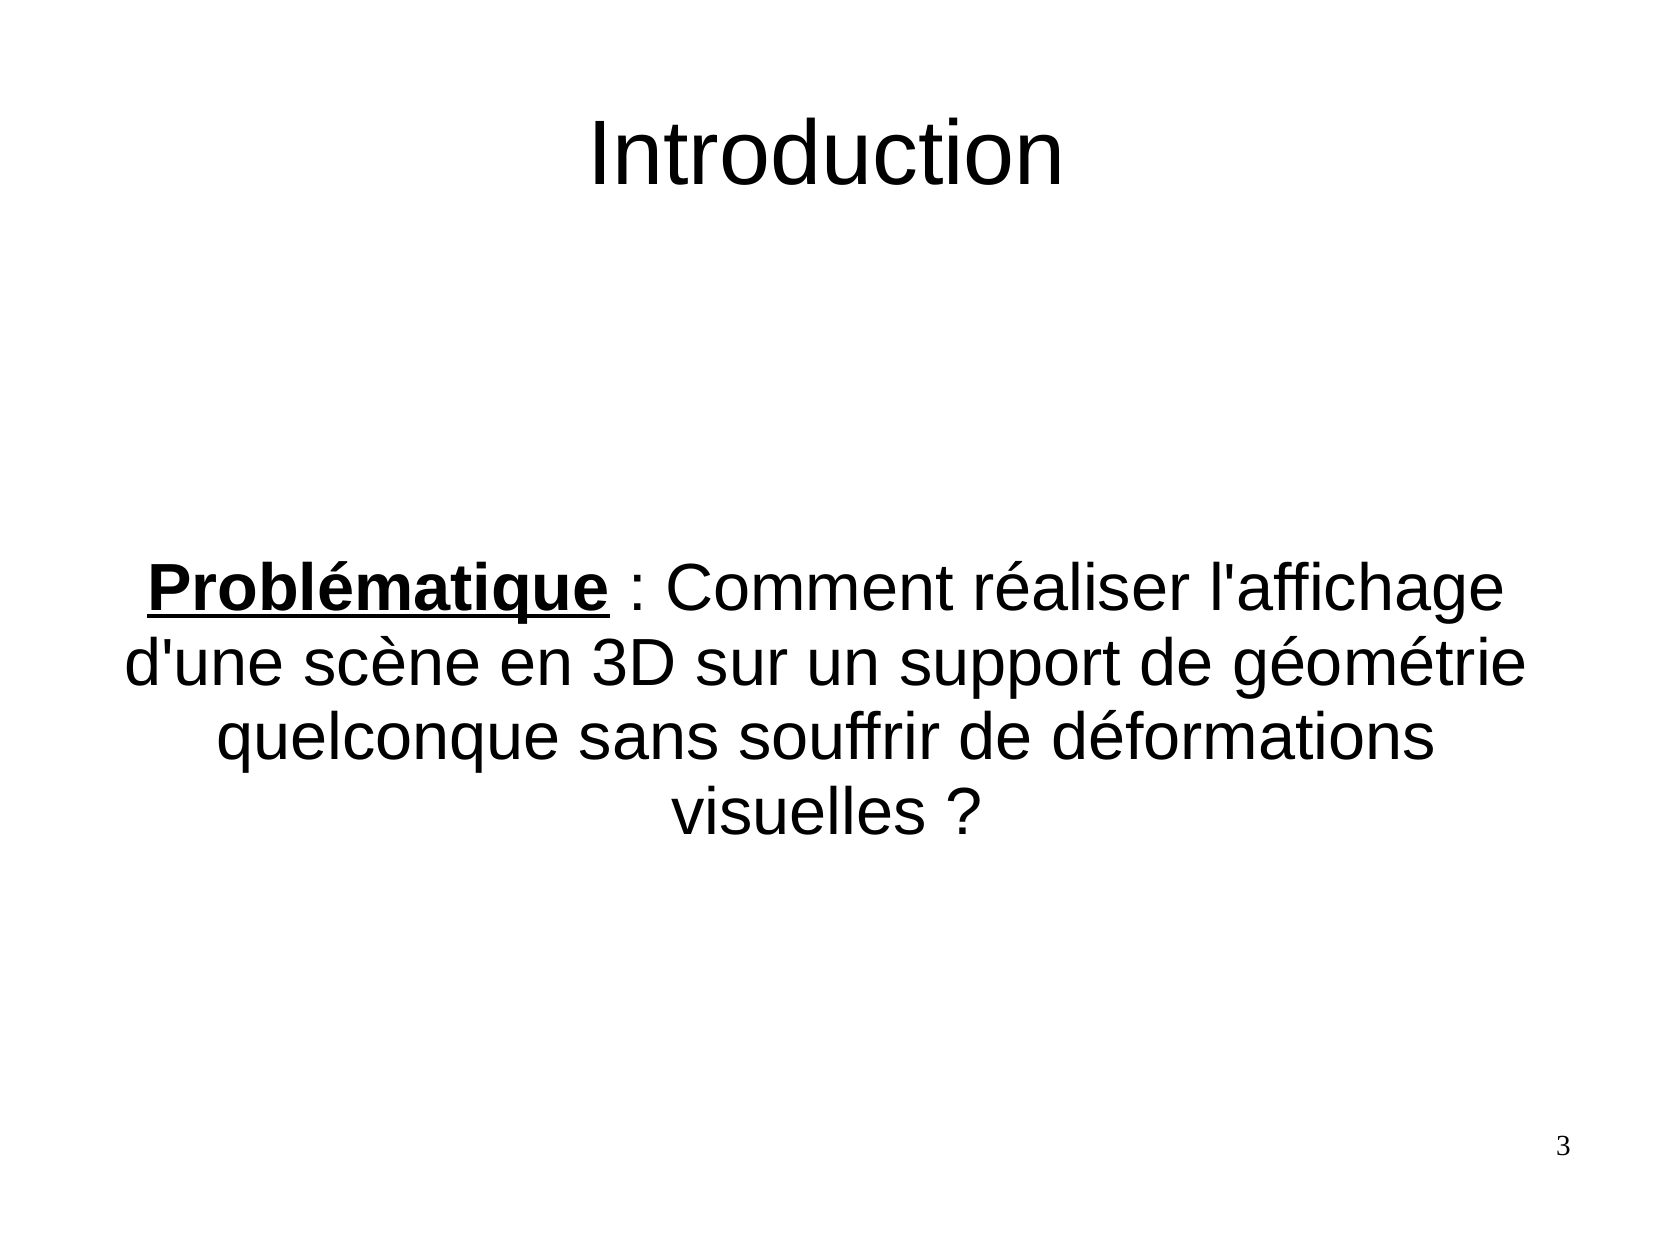

# Introduction
Problématique : Comment réaliser l'affichage d'une scène en 3D sur un support de géométrie quelconque sans souffrir de déformations visuelles ?
3